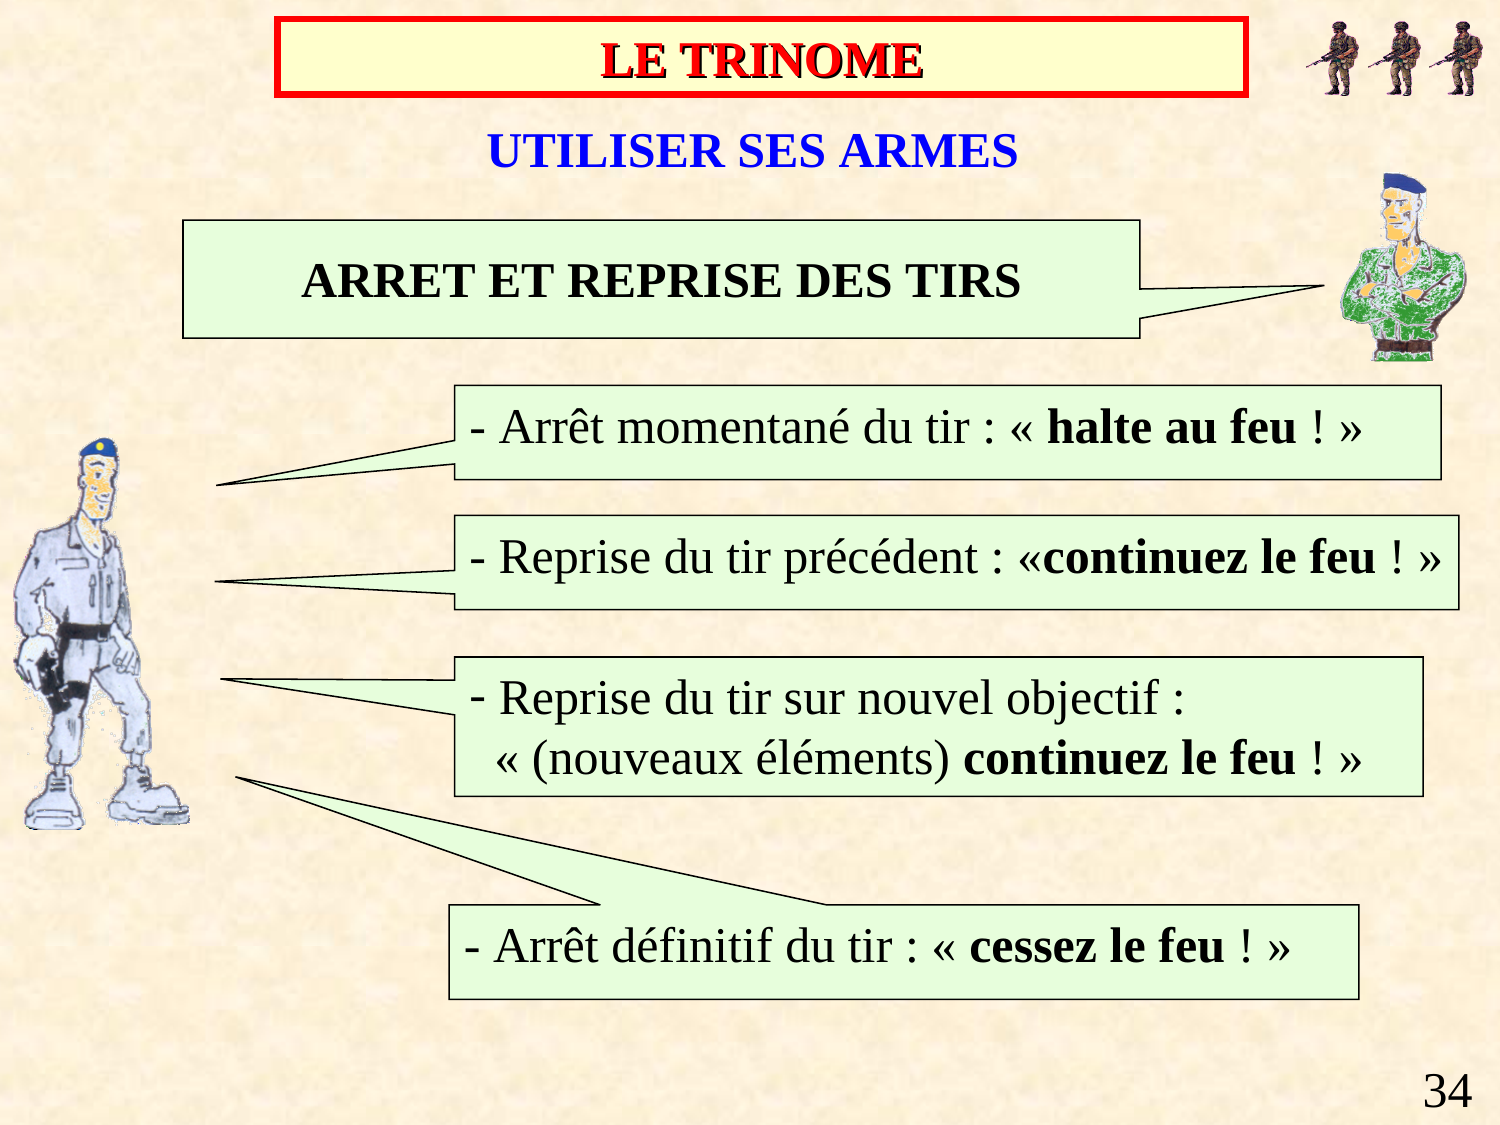

LE TRINOME
UTILISER SES ARMES
ARRET ET REPRISE DES TIRS
- Arrêt momentané du tir : « halte au feu ! »
- Reprise du tir précédent : «continuez le feu ! »
 Reprise du tir sur nouvel objectif :
 « (nouveaux éléments) continuez le feu ! »
- Arrêt définitif du tir : « cessez le feu ! »
34